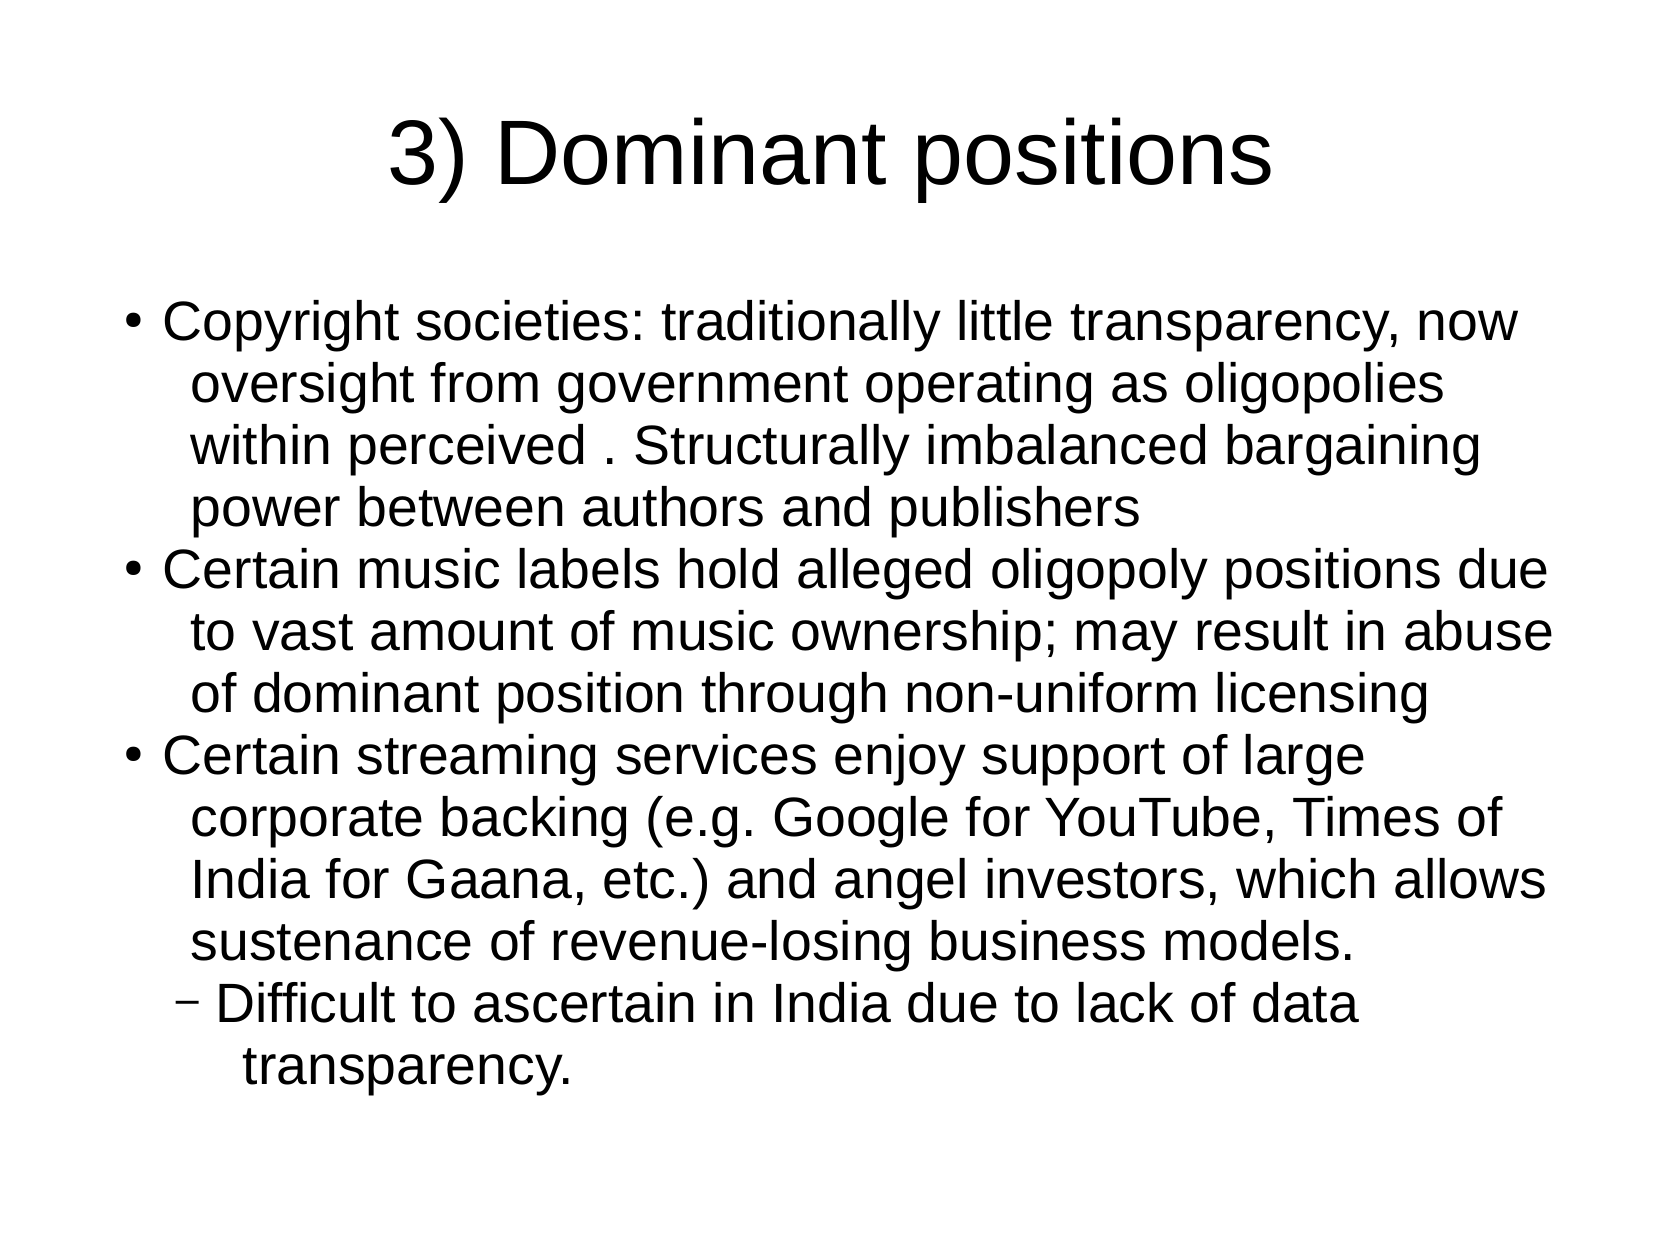

# 3) Dominant positions
Copyright societies: traditionally little transparency, now oversight from government operating as oligopolies within perceived . Structurally imbalanced bargaining power between authors and publishers
Certain music labels hold alleged oligopoly positions due to vast amount of music ownership; may result in abuse of dominant position through non-uniform licensing
Certain streaming services enjoy support of large corporate backing (e.g. Google for YouTube, Times of India for Gaana, etc.) and angel investors, which allows sustenance of revenue-losing business models.
Difficult to ascertain in India due to lack of data transparency.